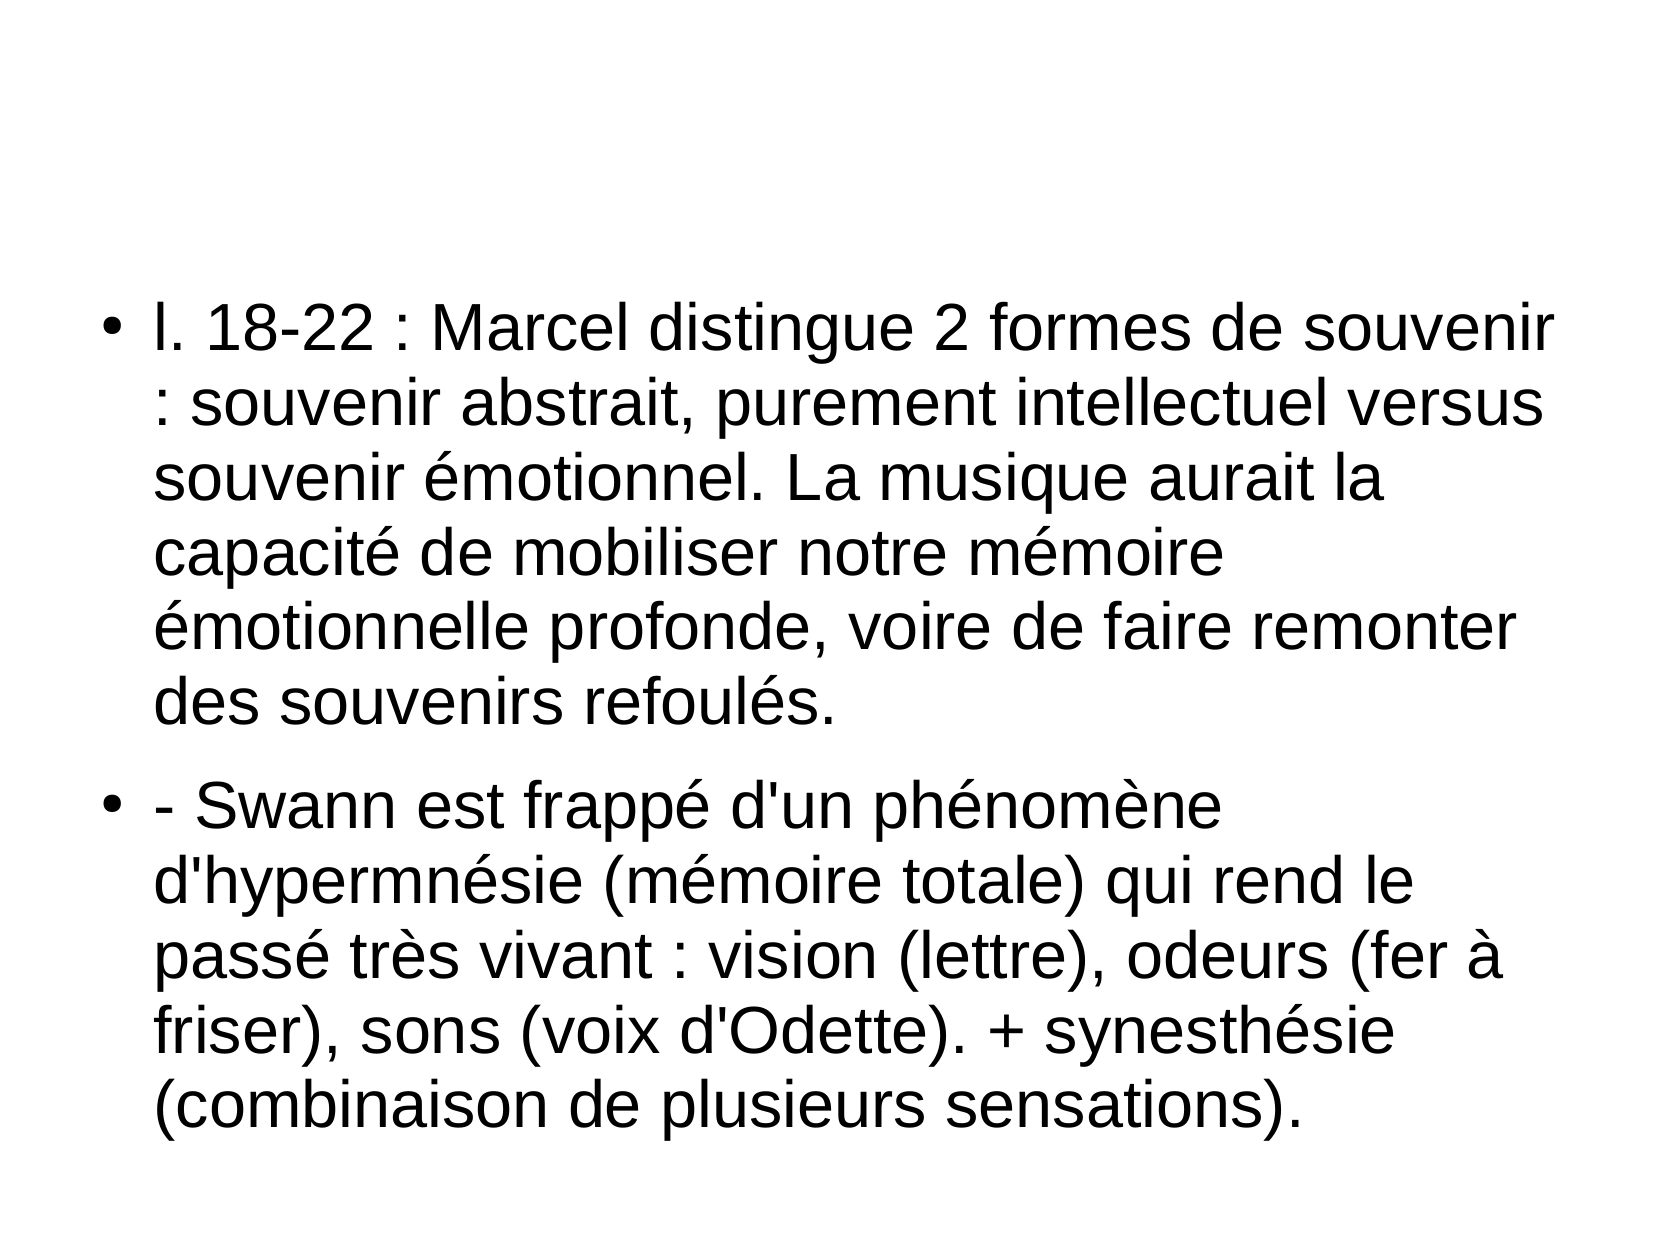

#
l. 18-22 : Marcel distingue 2 formes de souvenir : souvenir abstrait, purement intellectuel versus souvenir émotionnel. La musique aurait la capacité de mobiliser notre mémoire émotionnelle profonde, voire de faire remonter des souvenirs refoulés.
- Swann est frappé d'un phénomène d'hypermnésie (mémoire totale) qui rend le passé très vivant : vision (lettre), odeurs (fer à friser), sons (voix d'Odette). + synesthésie (combinaison de plusieurs sensations).